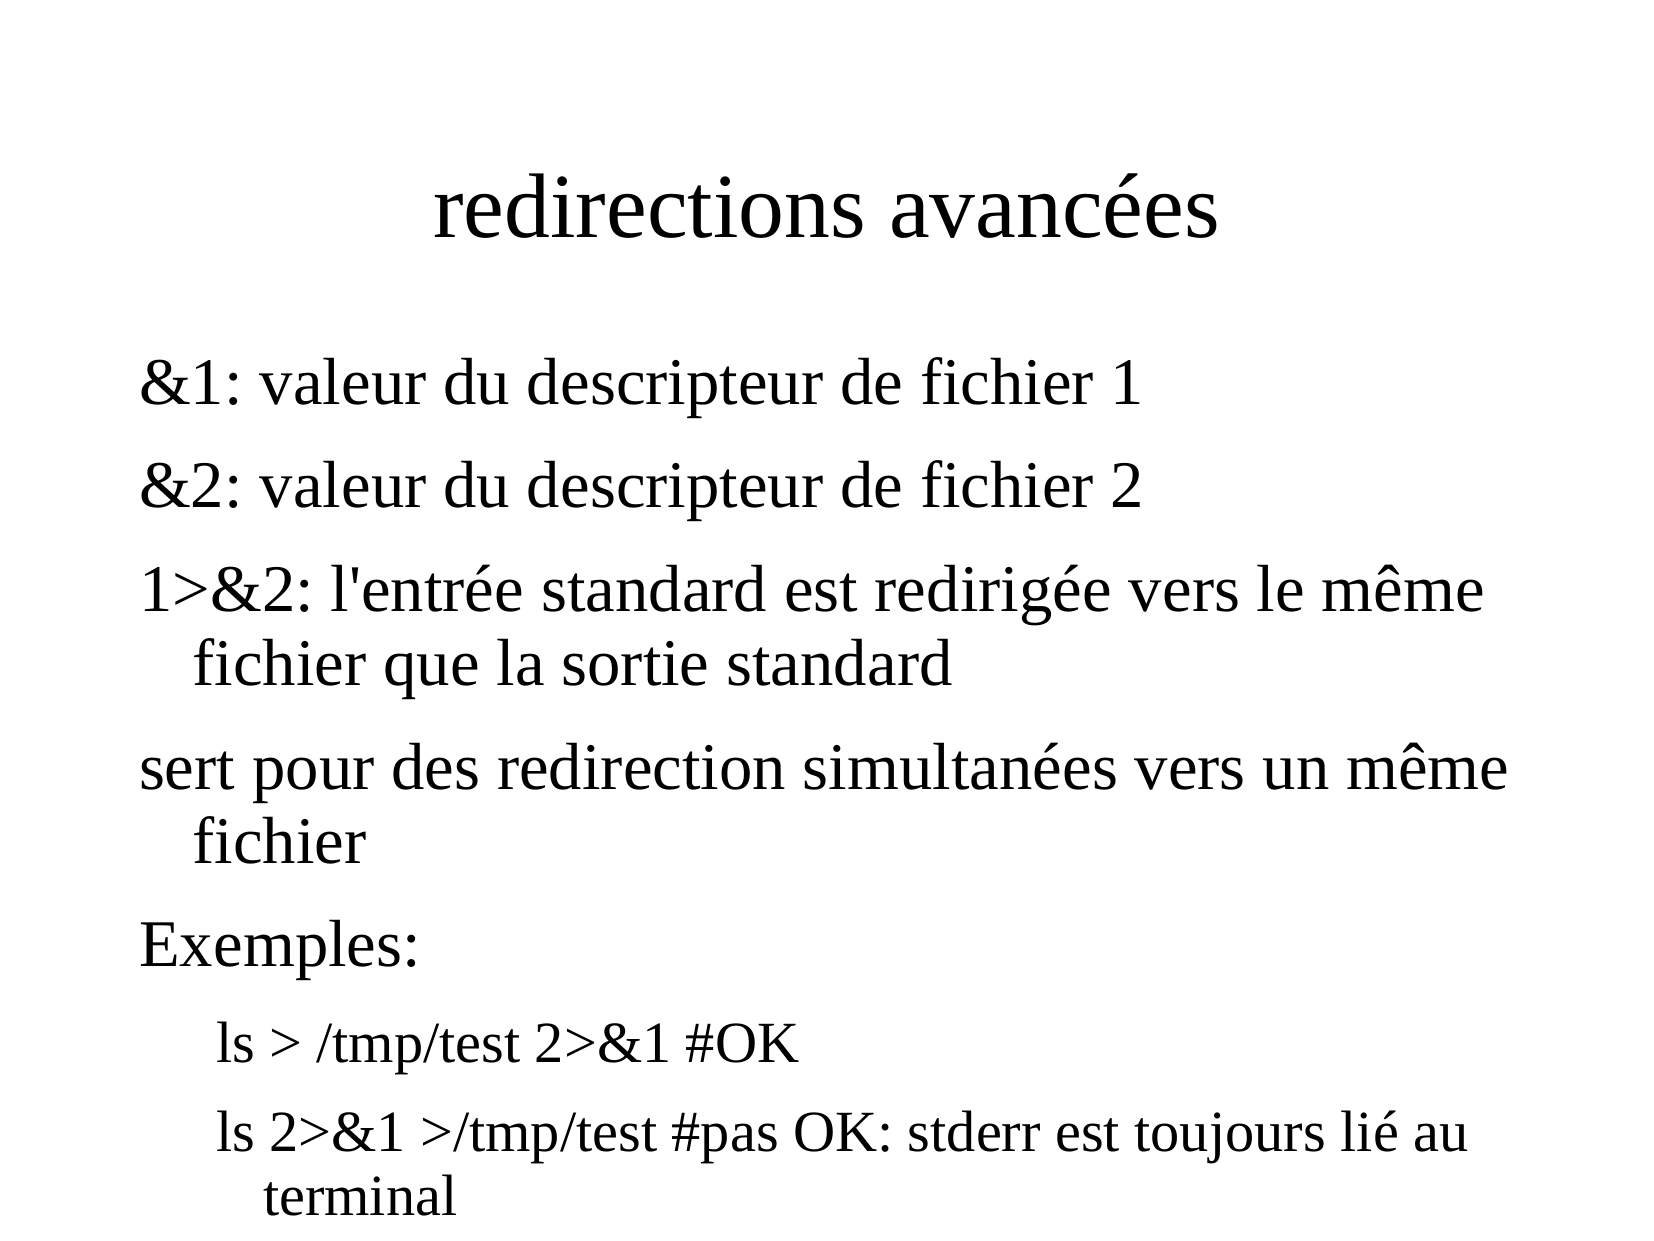

# redirections avancées
&1: valeur du descripteur de fichier 1
&2: valeur du descripteur de fichier 2
1>&2: l'entrée standard est redirigée vers le même fichier que la sortie standard
sert pour des redirection simultanées vers un même fichier
Exemples:
ls > /tmp/test 2>&1 #OK
ls 2>&1 >/tmp/test #pas OK: stderr est toujours lié au terminal